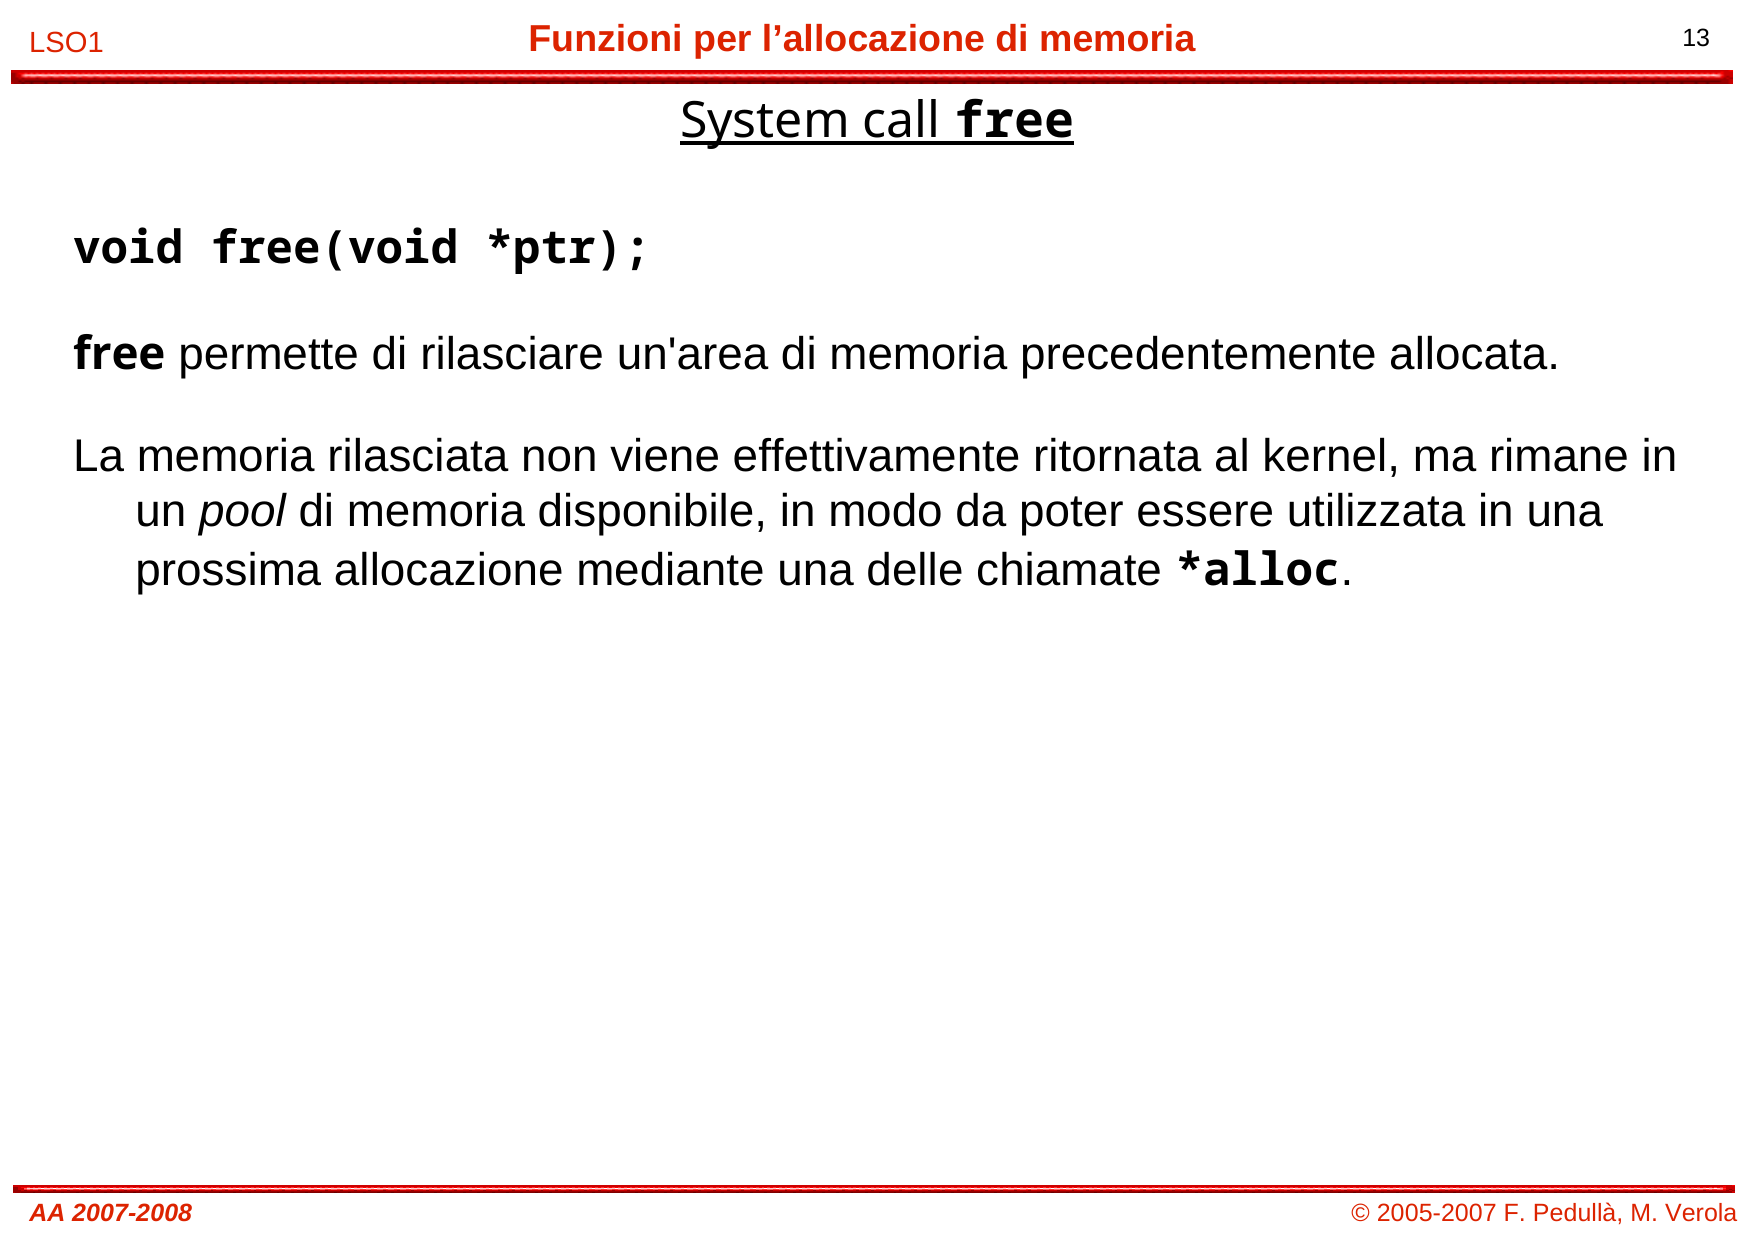

# System call free
void free(void *ptr);
free permette di rilasciare un'area di memoria precedentemente allocata.
La memoria rilasciata non viene effettivamente ritornata al kernel, ma rimane in un pool di memoria disponibile, in modo da poter essere utilizzata in una prossima allocazione mediante una delle chiamate *alloc.